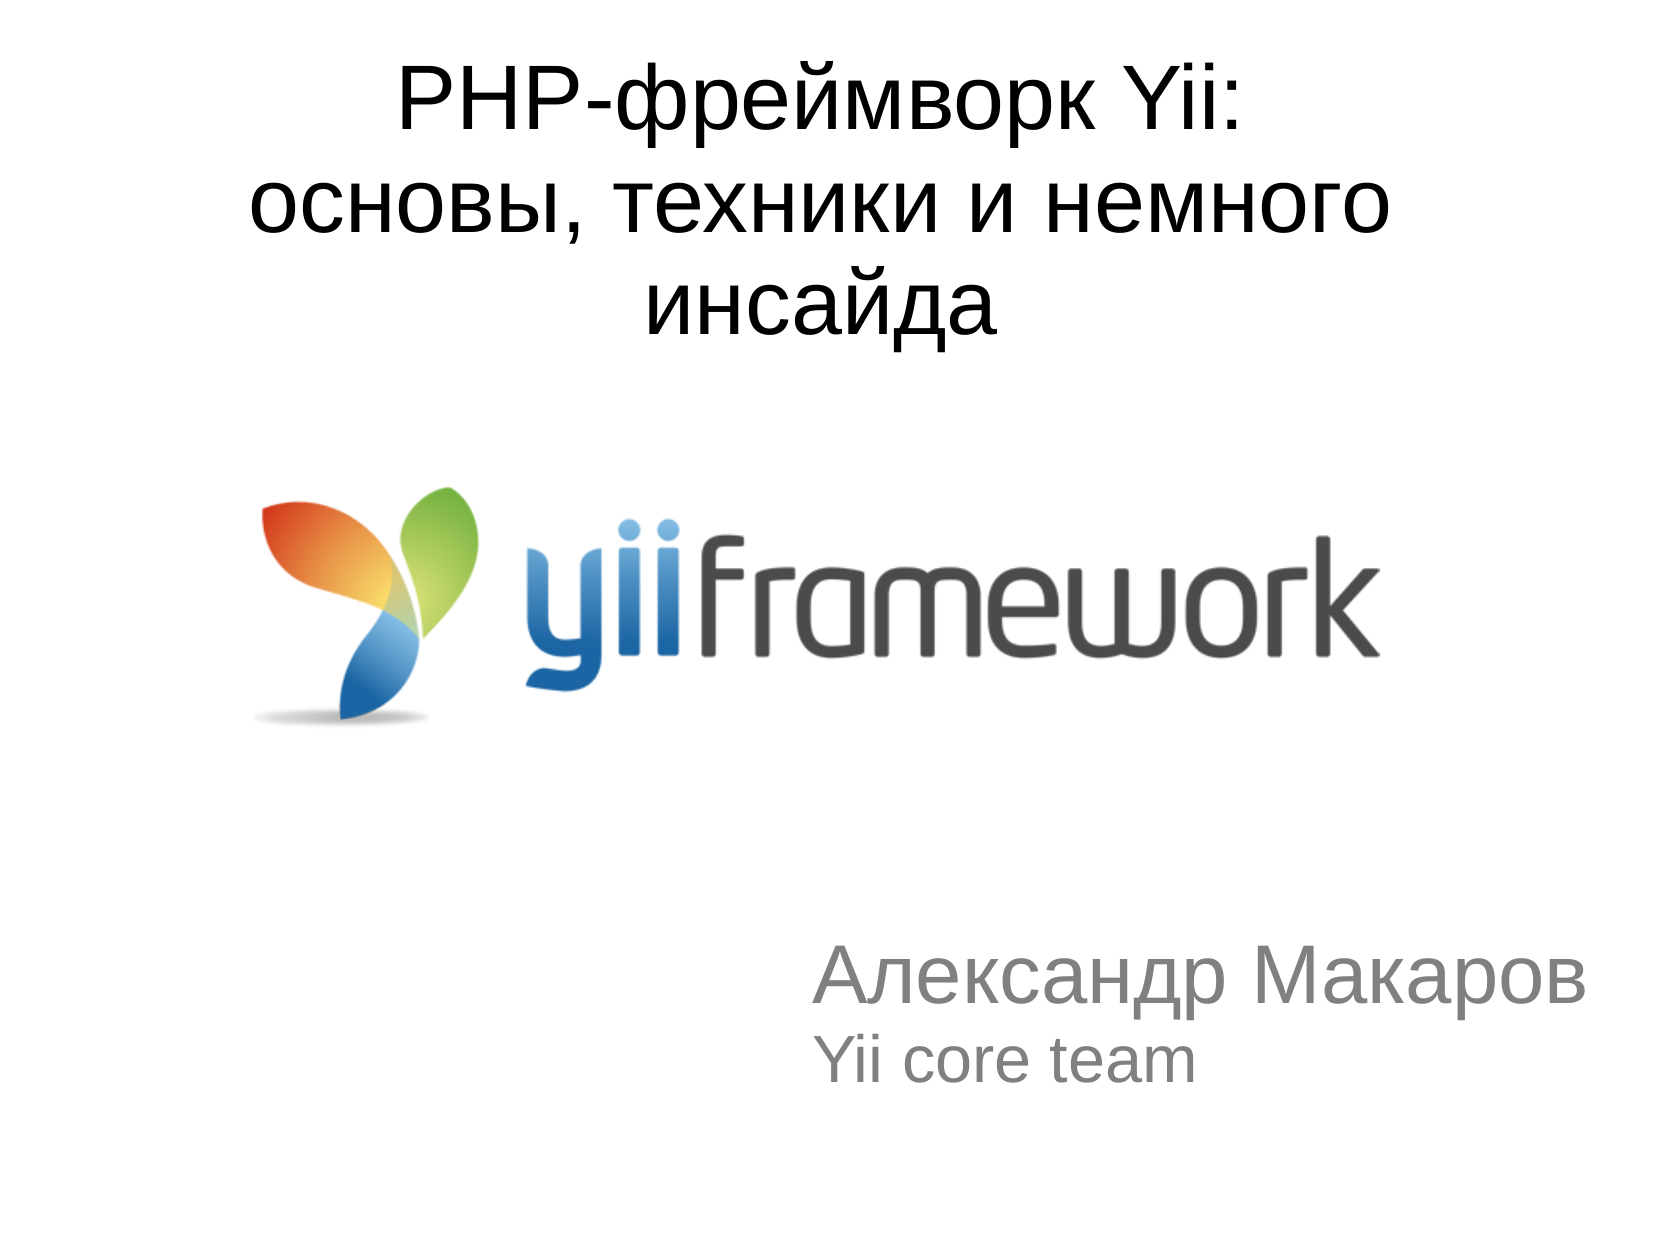

# PHP-фреймворк Yii: основы, техники и немного инсайда
Александр Макаров
Yii core team